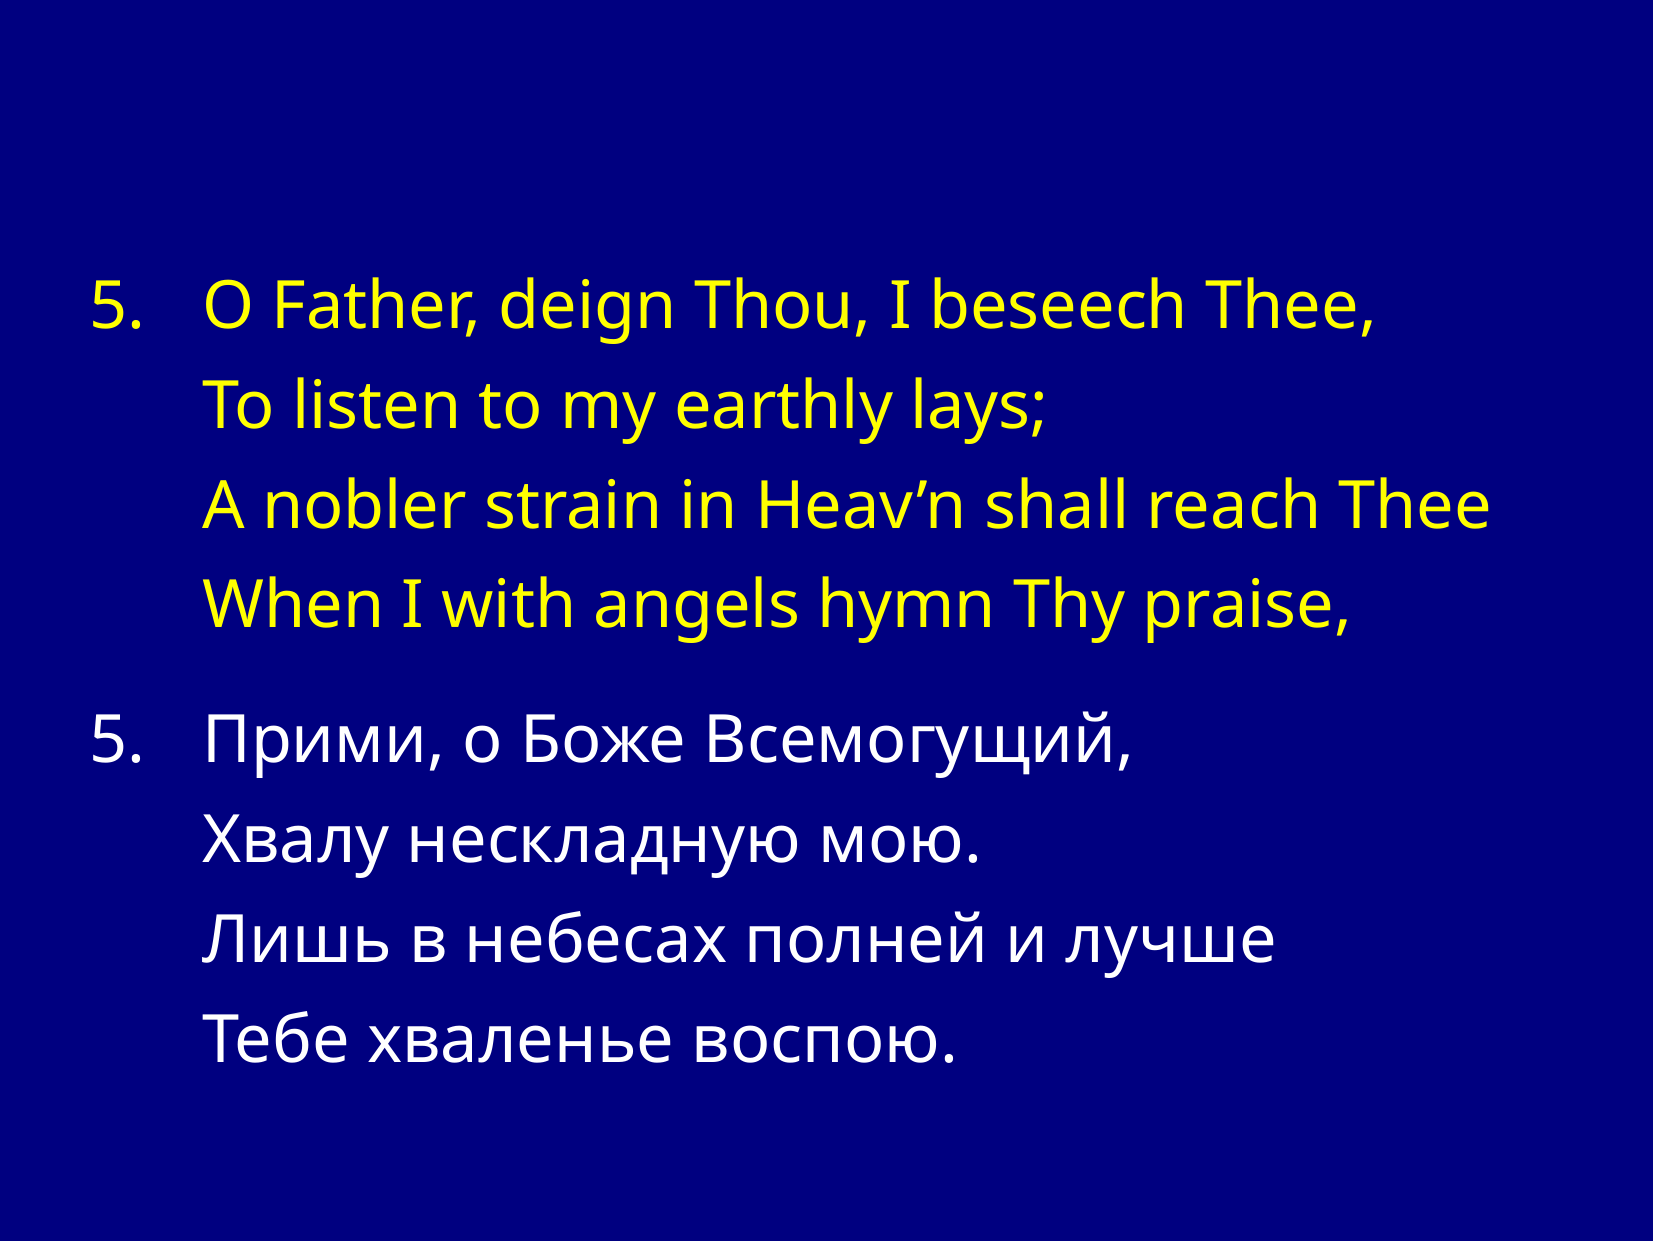

5.	O Father, deign Thou, I beseech Thee,
	To listen to my earthly lays;
	A nobler strain in Heav’n shall reach Thee
	When I with angels hymn Thy praise,
5.	Прими, о Боже Всемогущий,
	Хвалу нескладную мою.
	Лишь в небесах полней и лучше
	Тебе хваленье воспою.